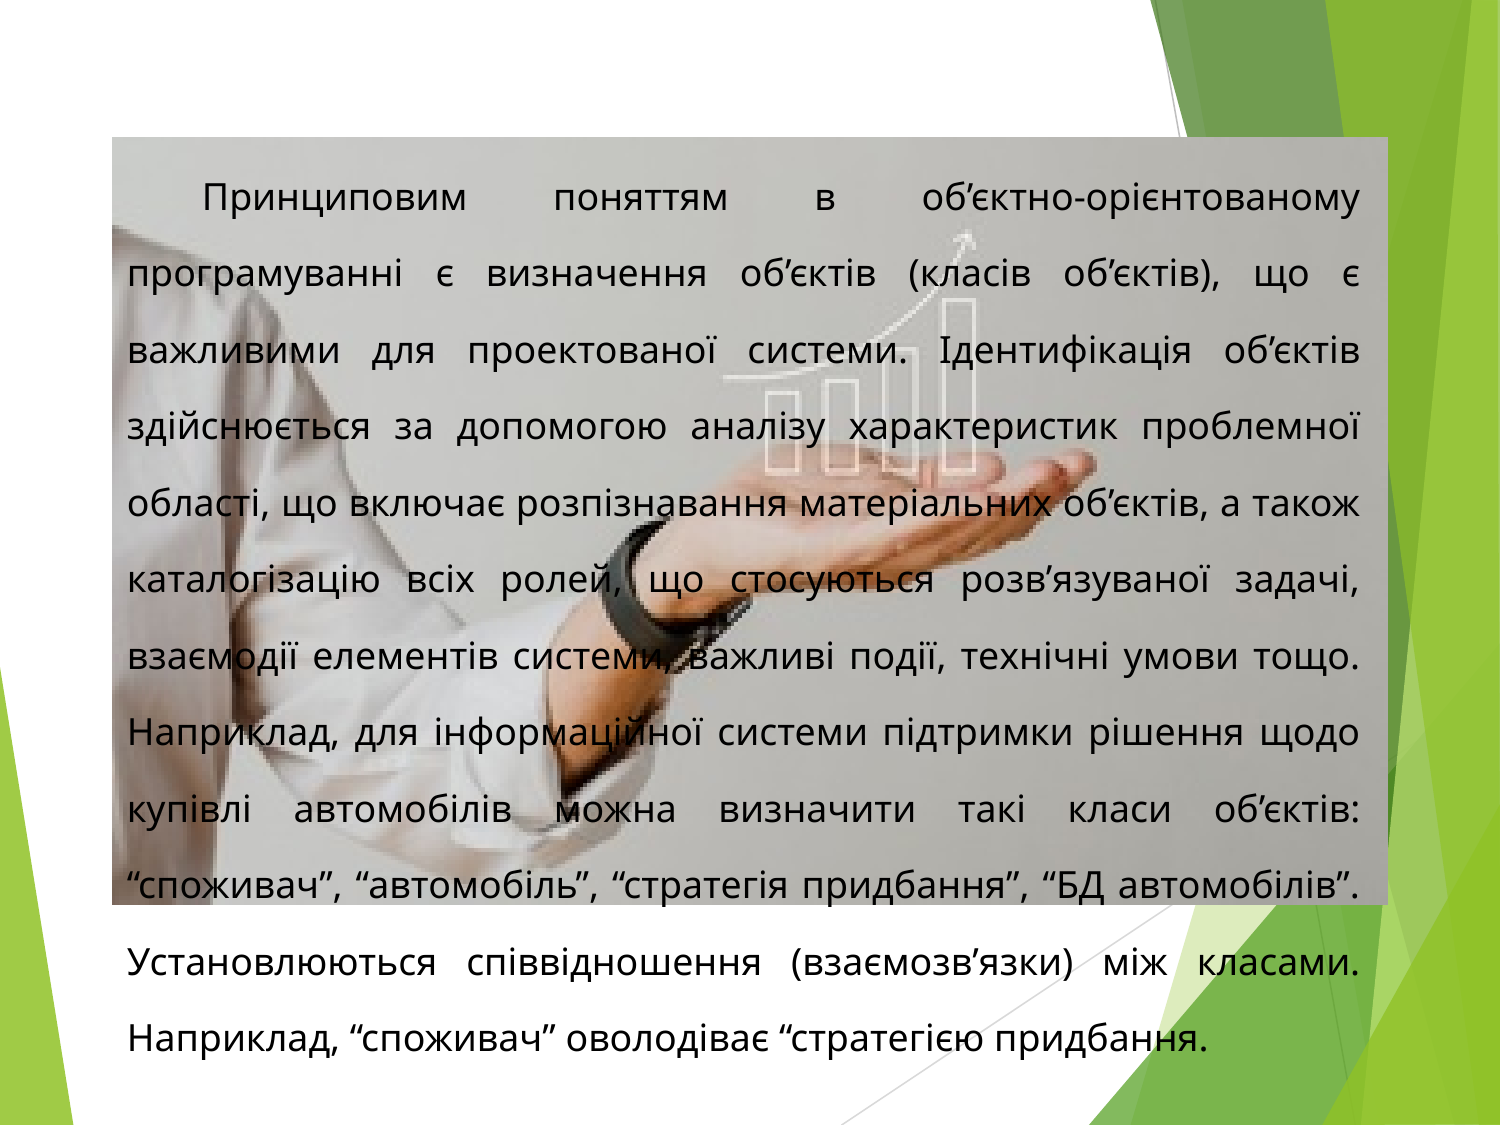

Принциповим поняттям в об’єктно-орієнтованому програмуванні є визначення об’єктів (класів об’єктів), що є важливими для проектованої системи. Ідентифікація об’єктів здійснюється за допомогою аналізу характеристик проблемної області, що включає розпізнавання матеріальних об’єктів, а також каталогізацію всіх ролей, що стосуються розв’язуваної задачі, взаємодії елементів системи, важливі події, технічні умови тощо. Наприклад, для інформаційної системи підтримки рішення щодо купівлі автомобілів можна визначити такі класи об’єктів: “споживач”, “автомобіль”, “стратегія придбання”, “БД автомобілів”. Установлюються співвідношення (взаємозв’язки) між класами. Наприклад, “споживач” оволодіває “стратегією придбання.